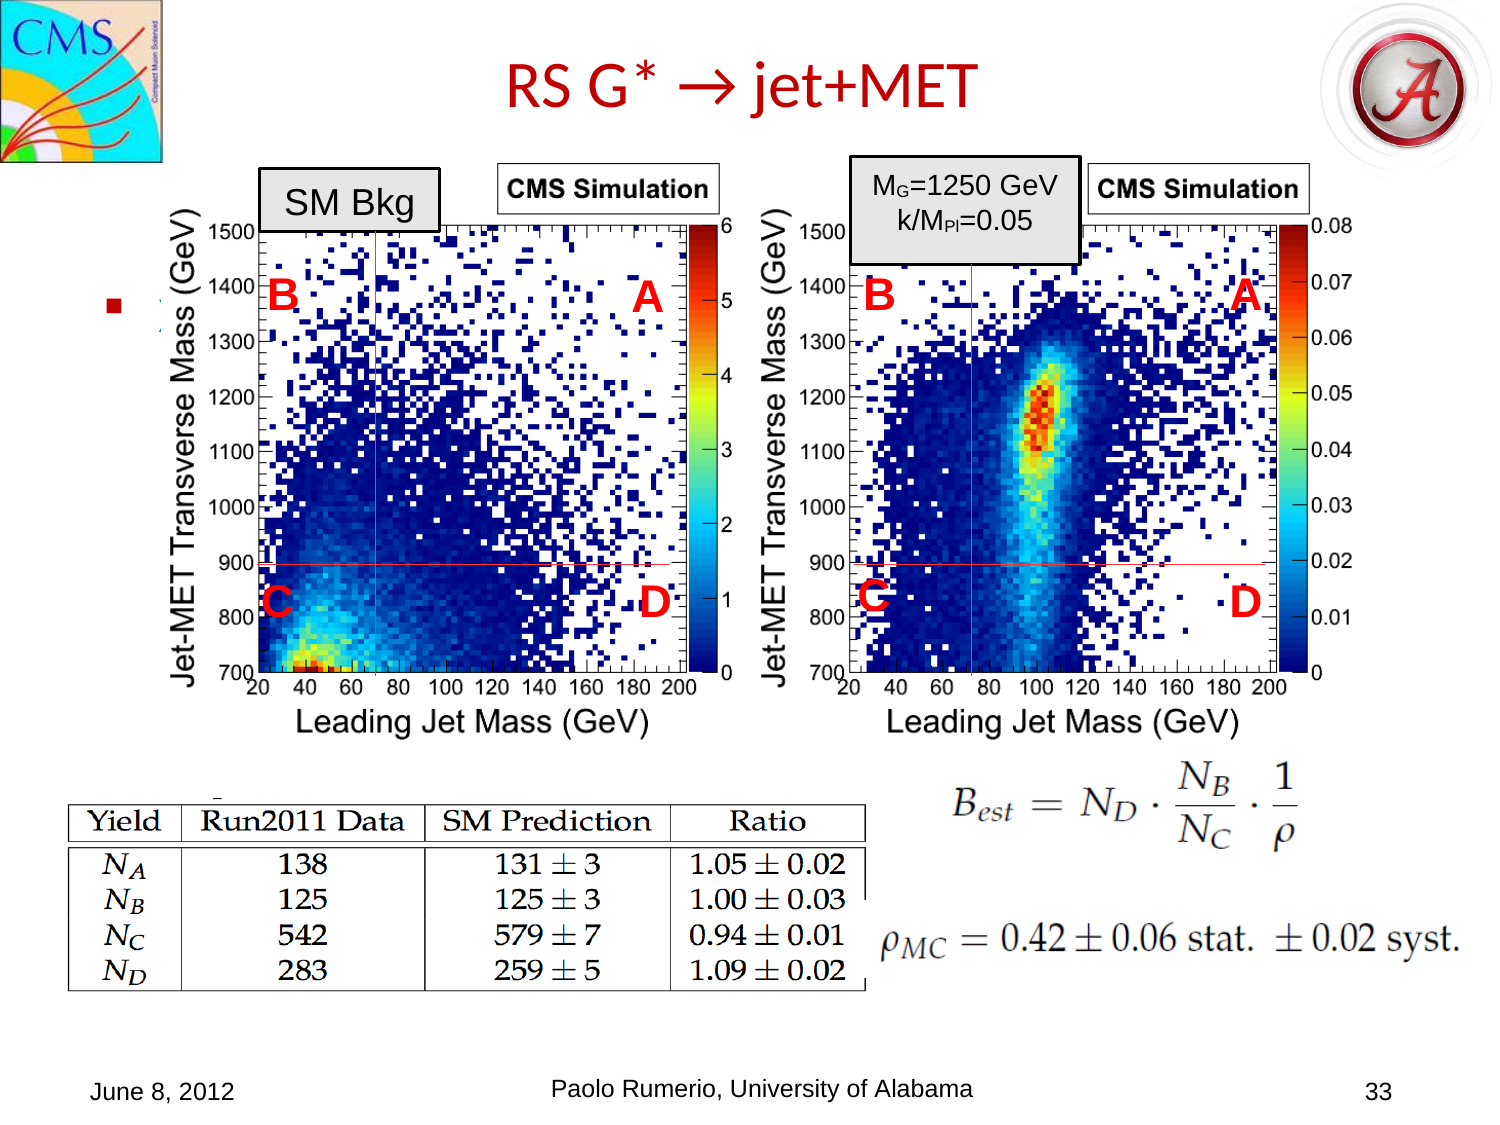

RS G* → jet+MET
MG=1250 GeV
k/MPl=0.05
SM Bkg
B
B
A
A
XXX
C
C
D
D
Paolo Rumerio, Univ. of Alabama
June 8, 2012
33